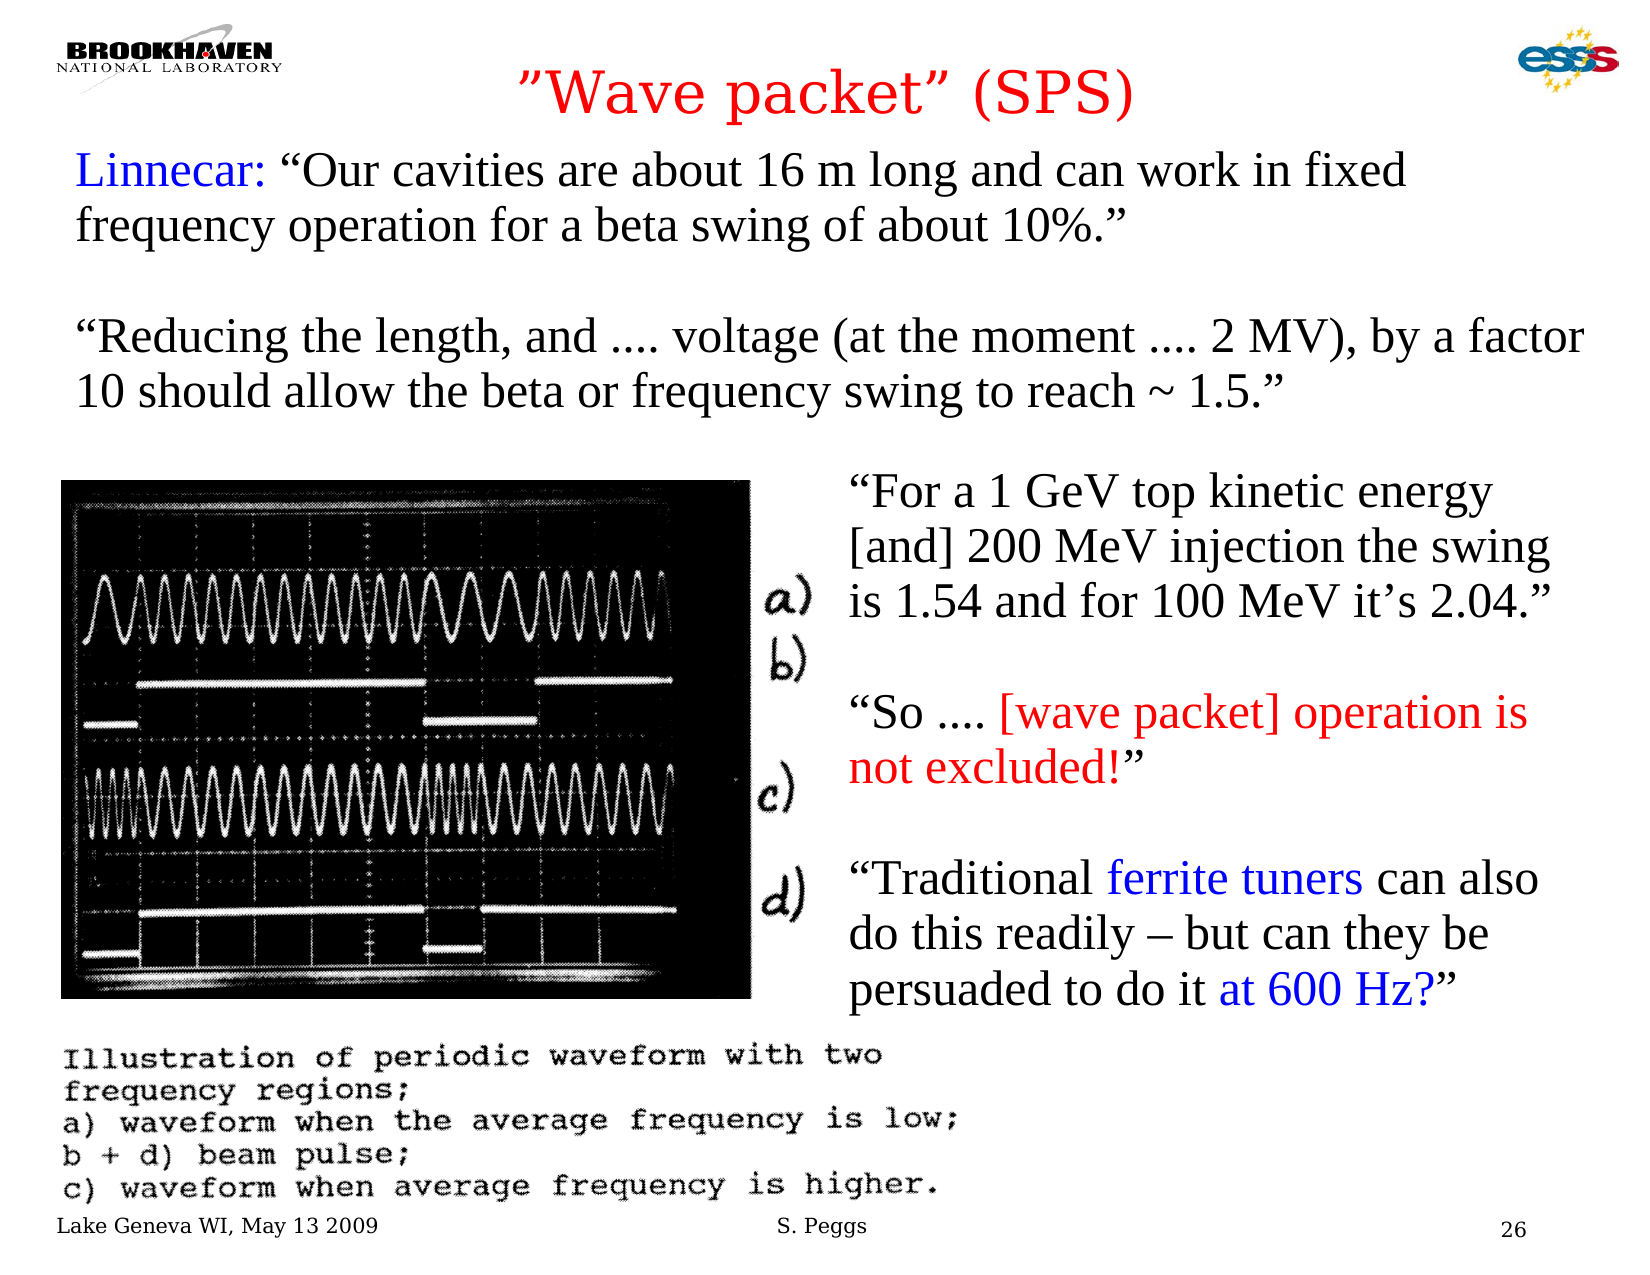

”Wave packet” (SPS)
Linnecar: “Our cavities are about 16 m long and can work in fixed frequency operation for a beta swing of about 10%.”
“Reducing the length, and .... voltage (at the moment .... 2 MV), by a factor 10 should allow the beta or frequency swing to reach ~ 1.5.”
“For a 1 GeV top kinetic energy [and] 200 MeV injection the swing is 1.54 and for 100 MeV it’s 2.04.”
“So .... [wave packet] operation is not excluded!”
“Traditional ferrite tuners can also do this readily – but can they be persuaded to do it at 600 Hz?”